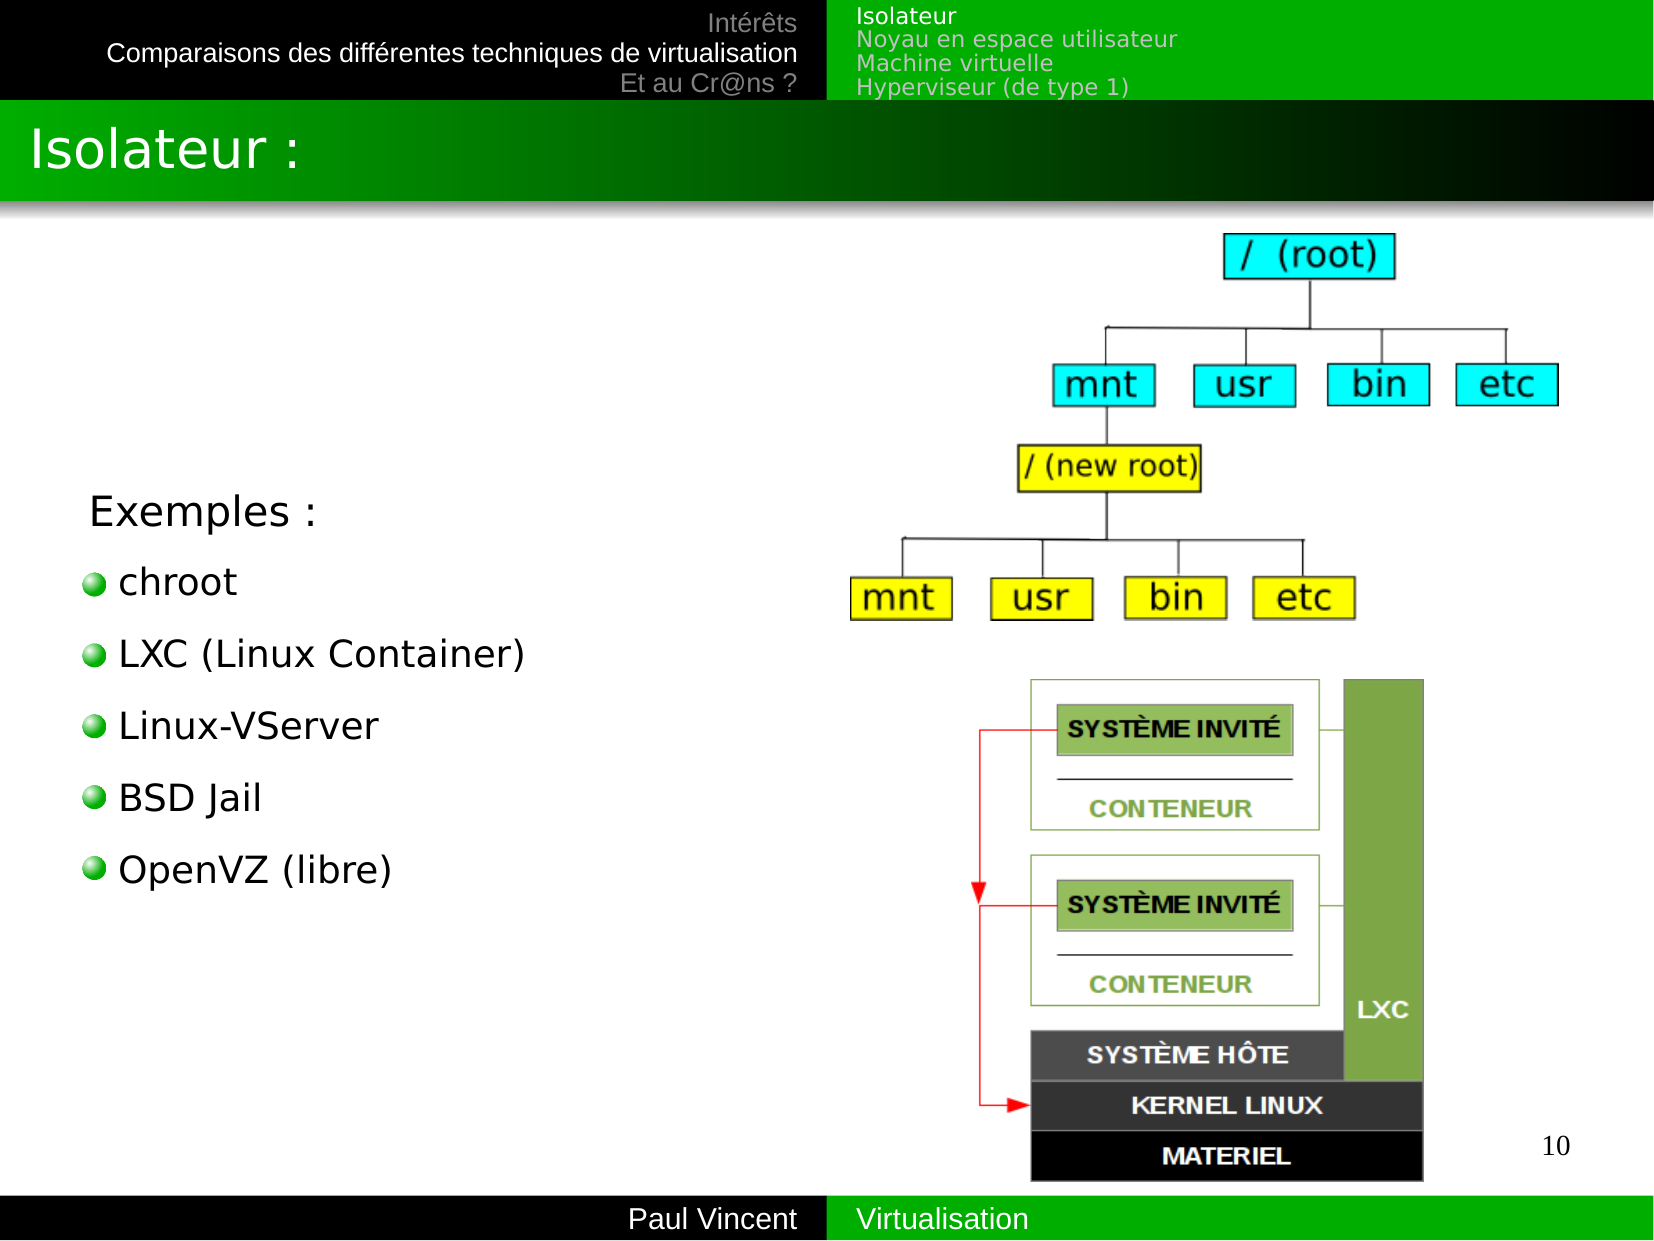

Isolateur
Noyau en espace utilisateur
Machine virtuelle
Hyperviseur (de type 1)
Intérêts
Comparaisons des différentes techniques de virtualisation
Et au Cr@ns ?
Isolateur :
Exemples :
chroot
LXC (Linux Container)
Linux-VServer
BSD Jail
OpenVZ (libre)
10
Paul Vincent
Virtualisation